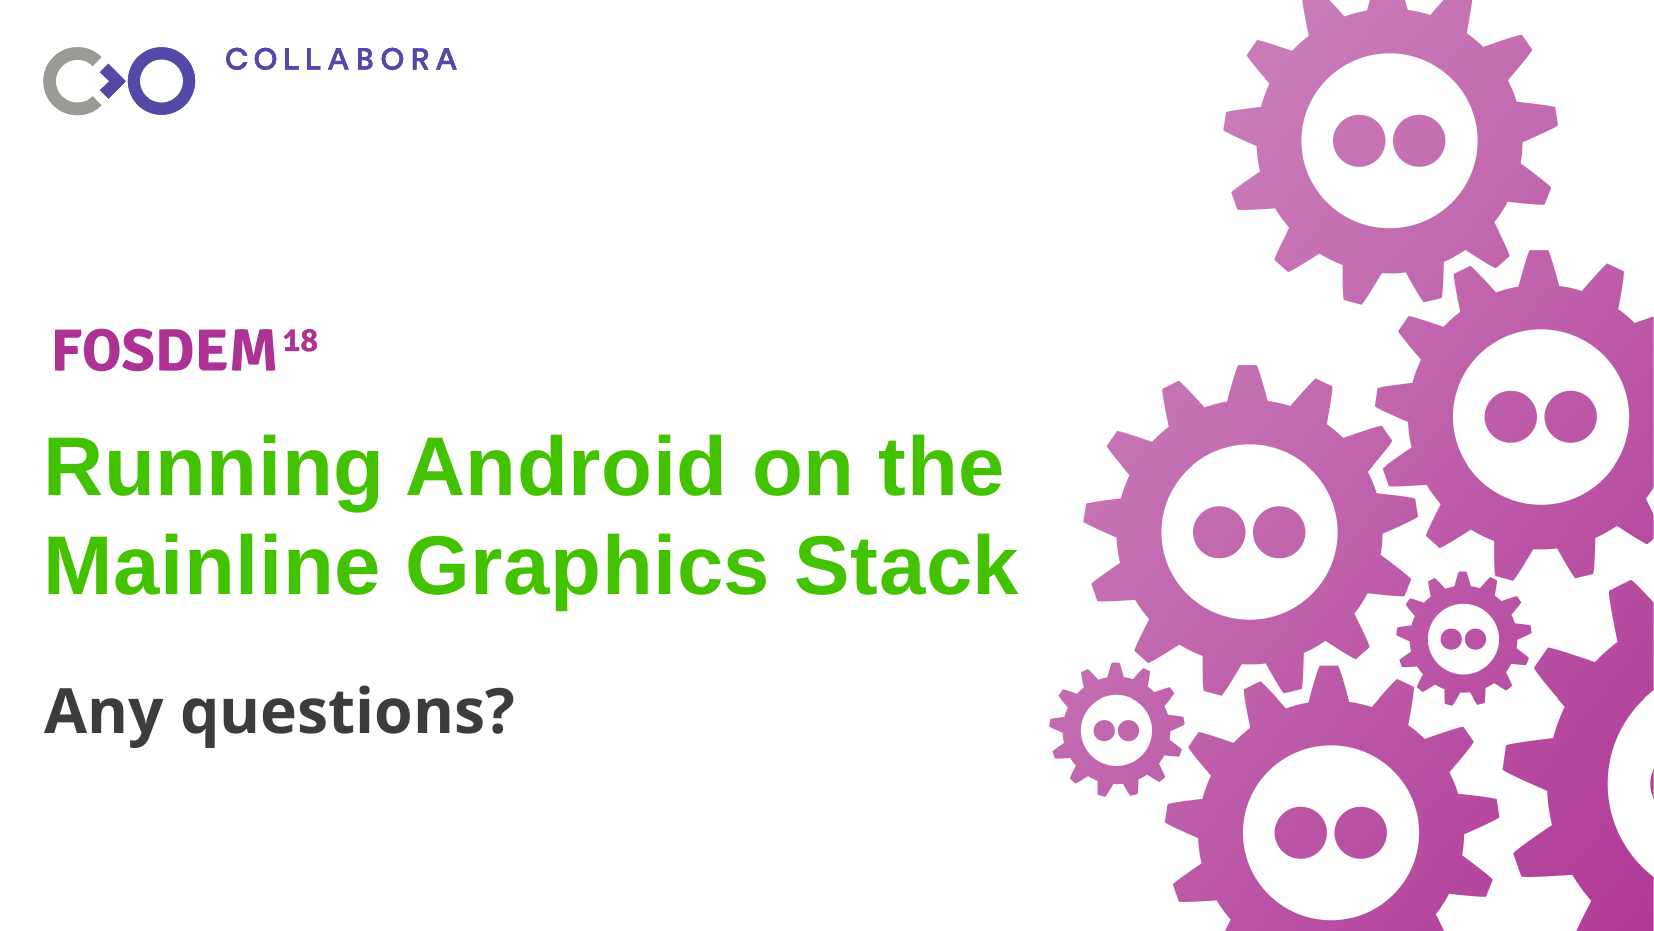

# Running Android on the Mainline Graphics Stack
Any questions?